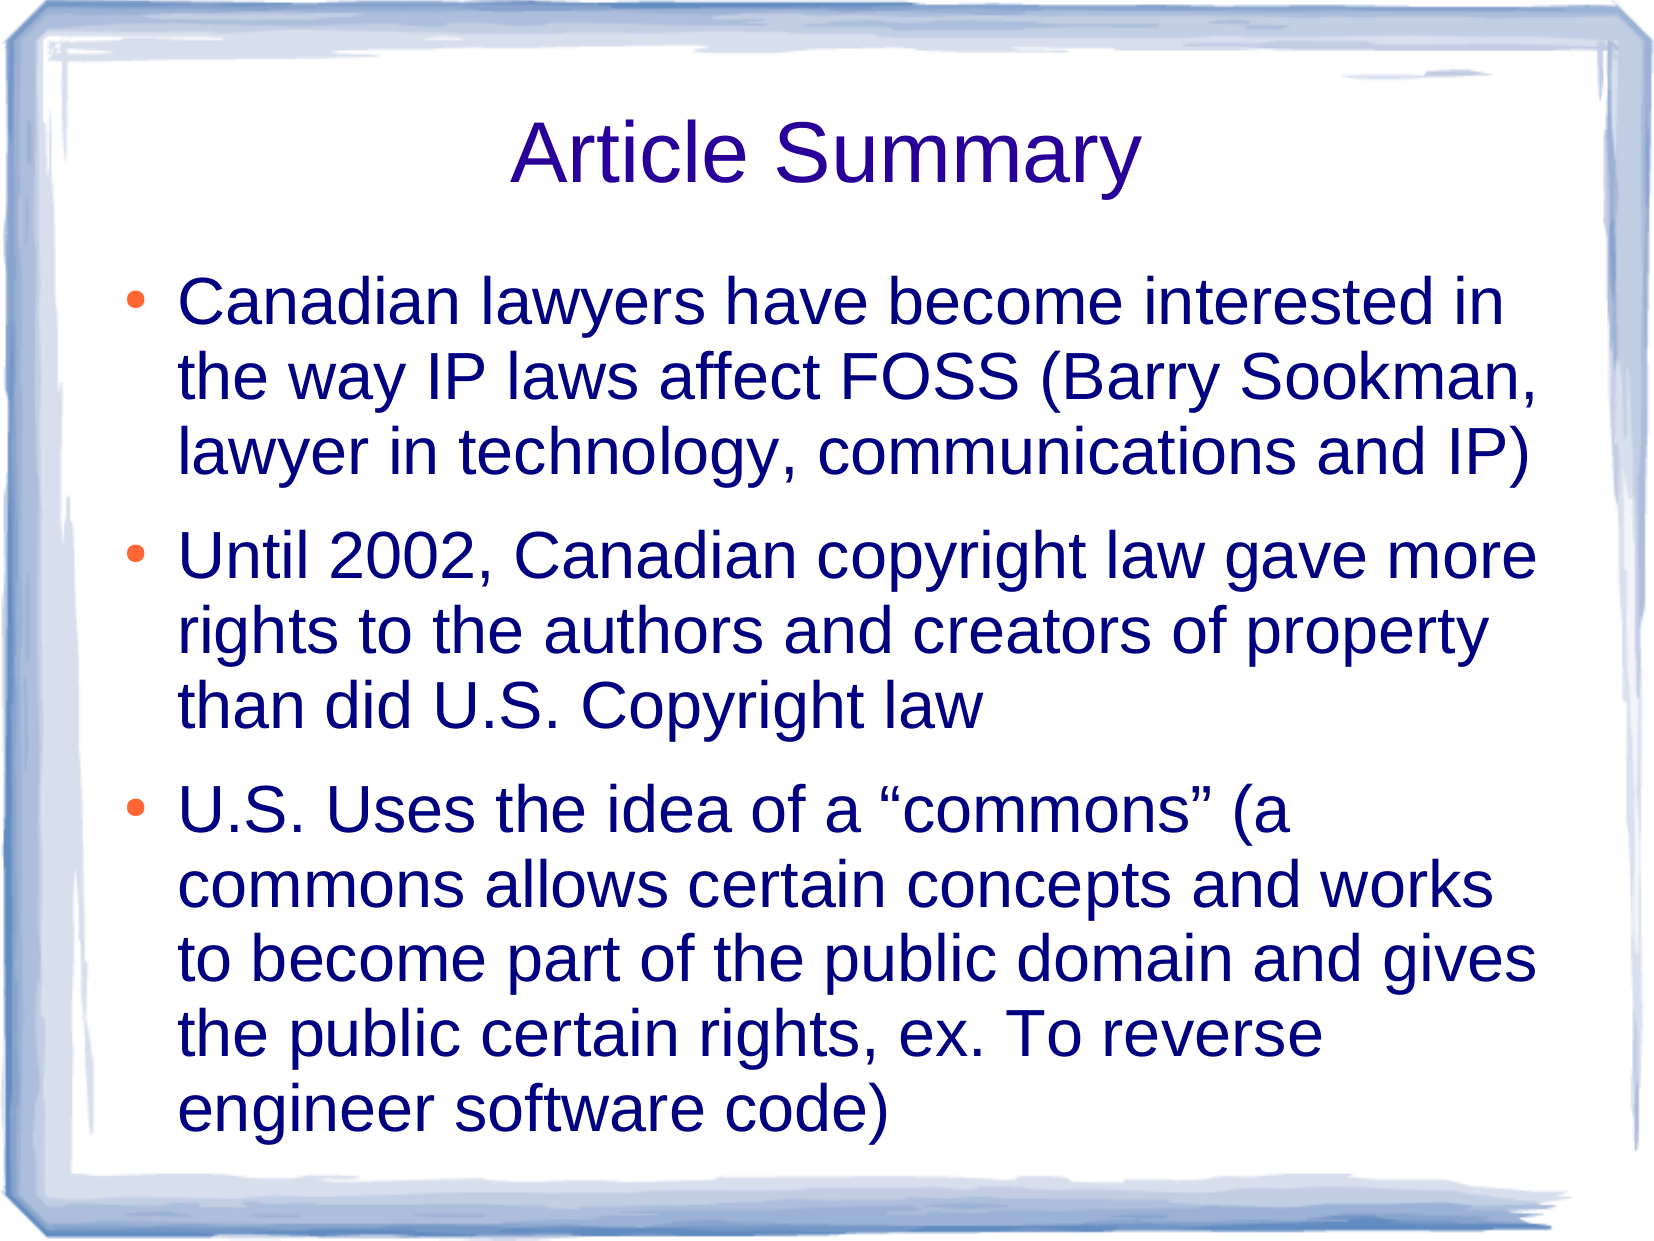

# Article Summary
Canadian lawyers have become interested in the way IP laws affect FOSS (Barry Sookman, lawyer in technology, communications and IP)
Until 2002, Canadian copyright law gave more rights to the authors and creators of property than did U.S. Copyright law
U.S. Uses the idea of a “commons” (a commons allows certain concepts and works to become part of the public domain and gives the public certain rights, ex. To reverse engineer software code)